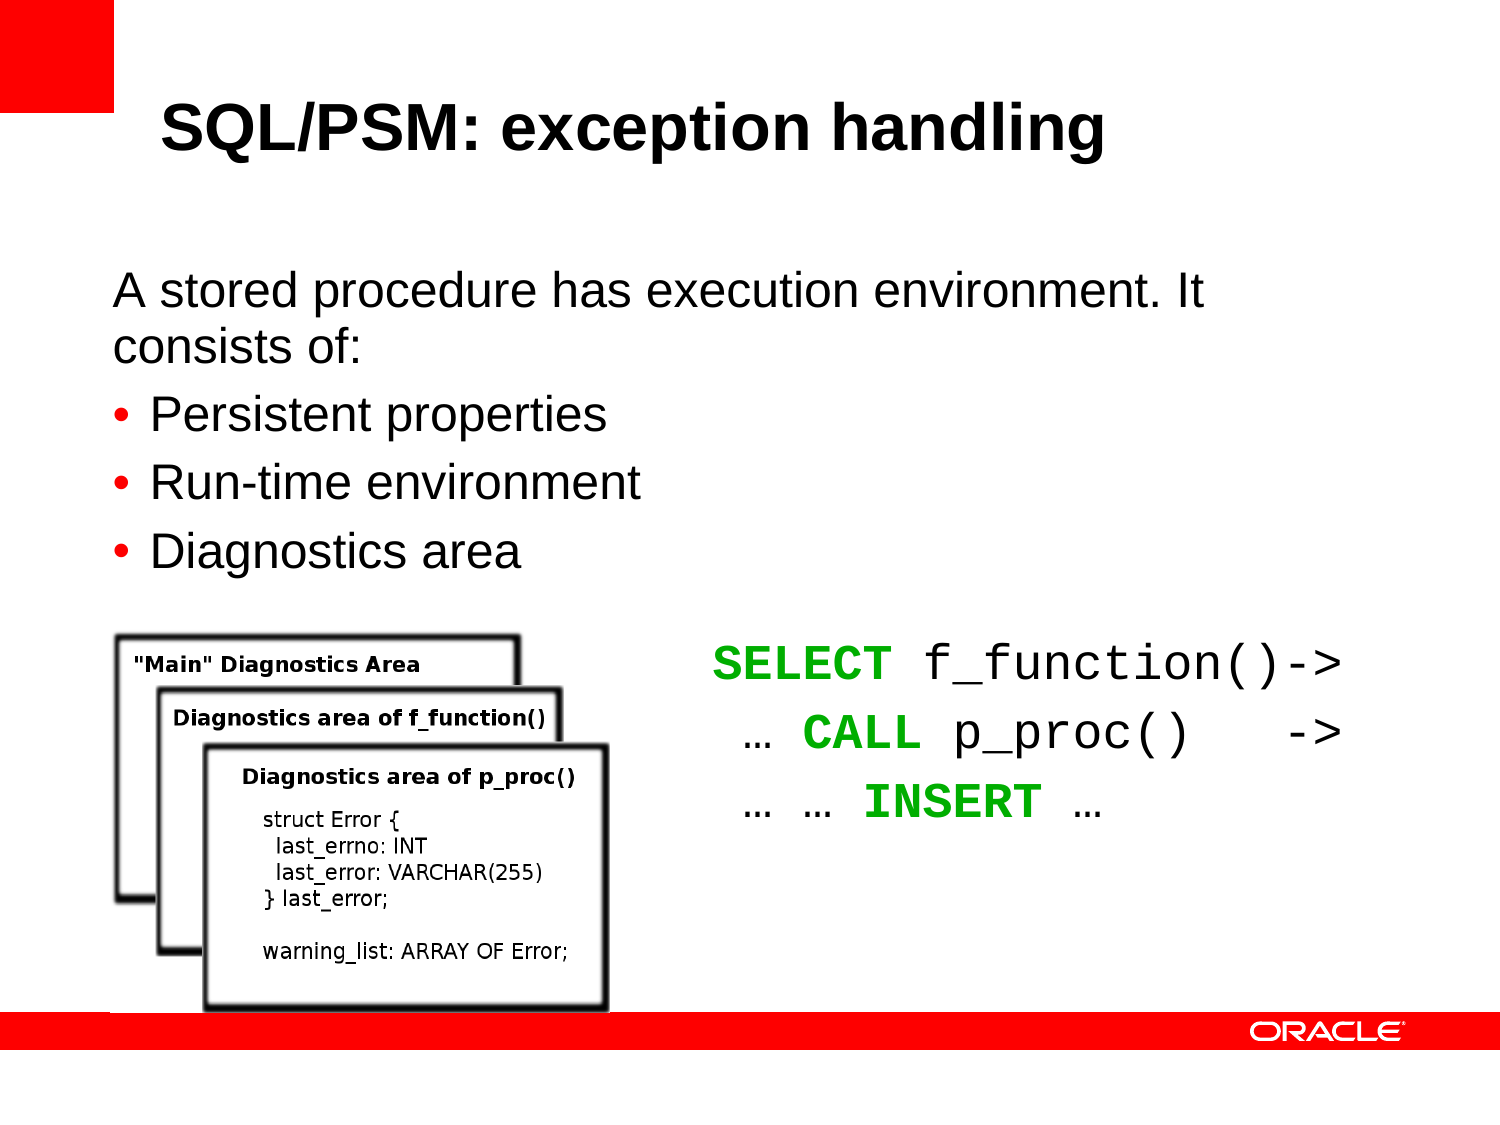

# SQL/PSM: exception handling
A stored procedure has execution environment. It consists of:
Persistent properties
Run-time environment
Diagnostics area
SELECT f_function()->
 … CALL p_proc() ->
 … … INSERT …